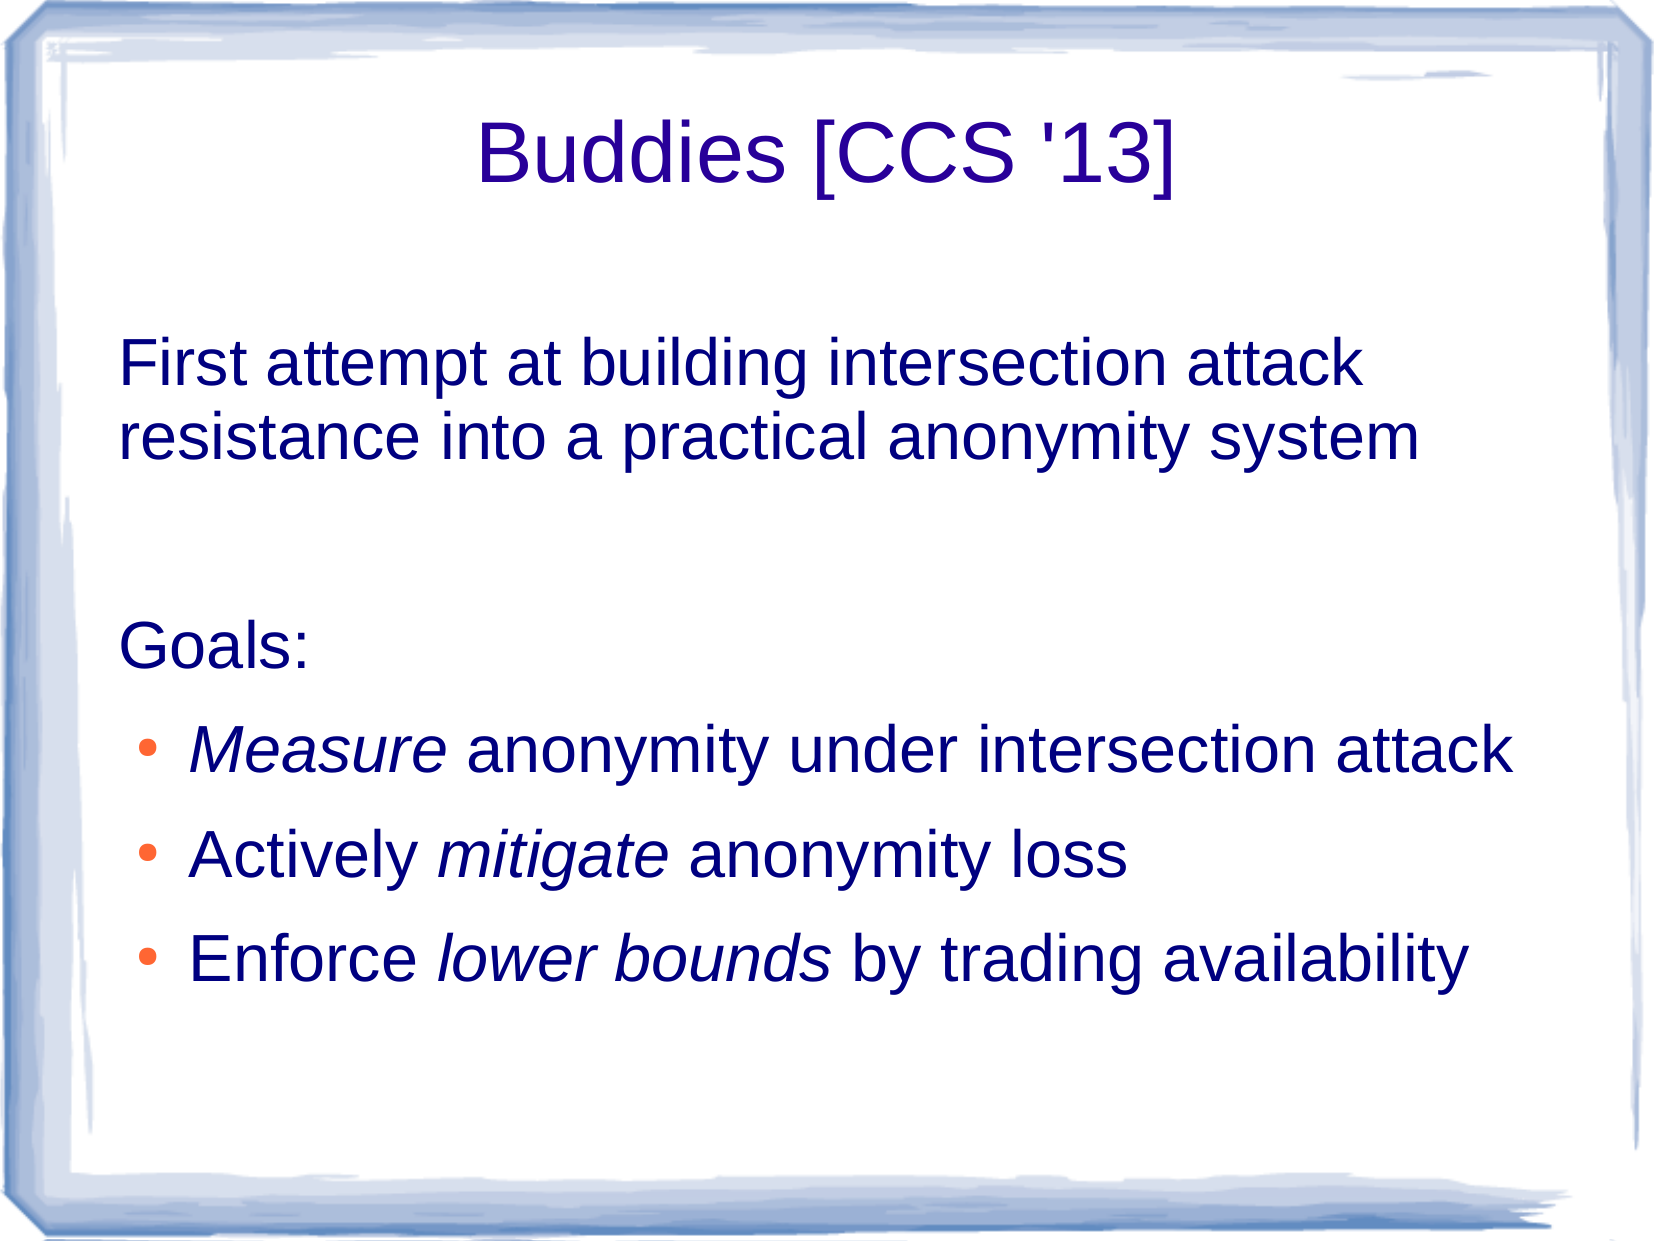

# Buddies [CCS '13]
First attempt at building intersection attack resistance into a practical anonymity system
Goals:
Measure anonymity under intersection attack
Actively mitigate anonymity loss
Enforce lower bounds by trading availability